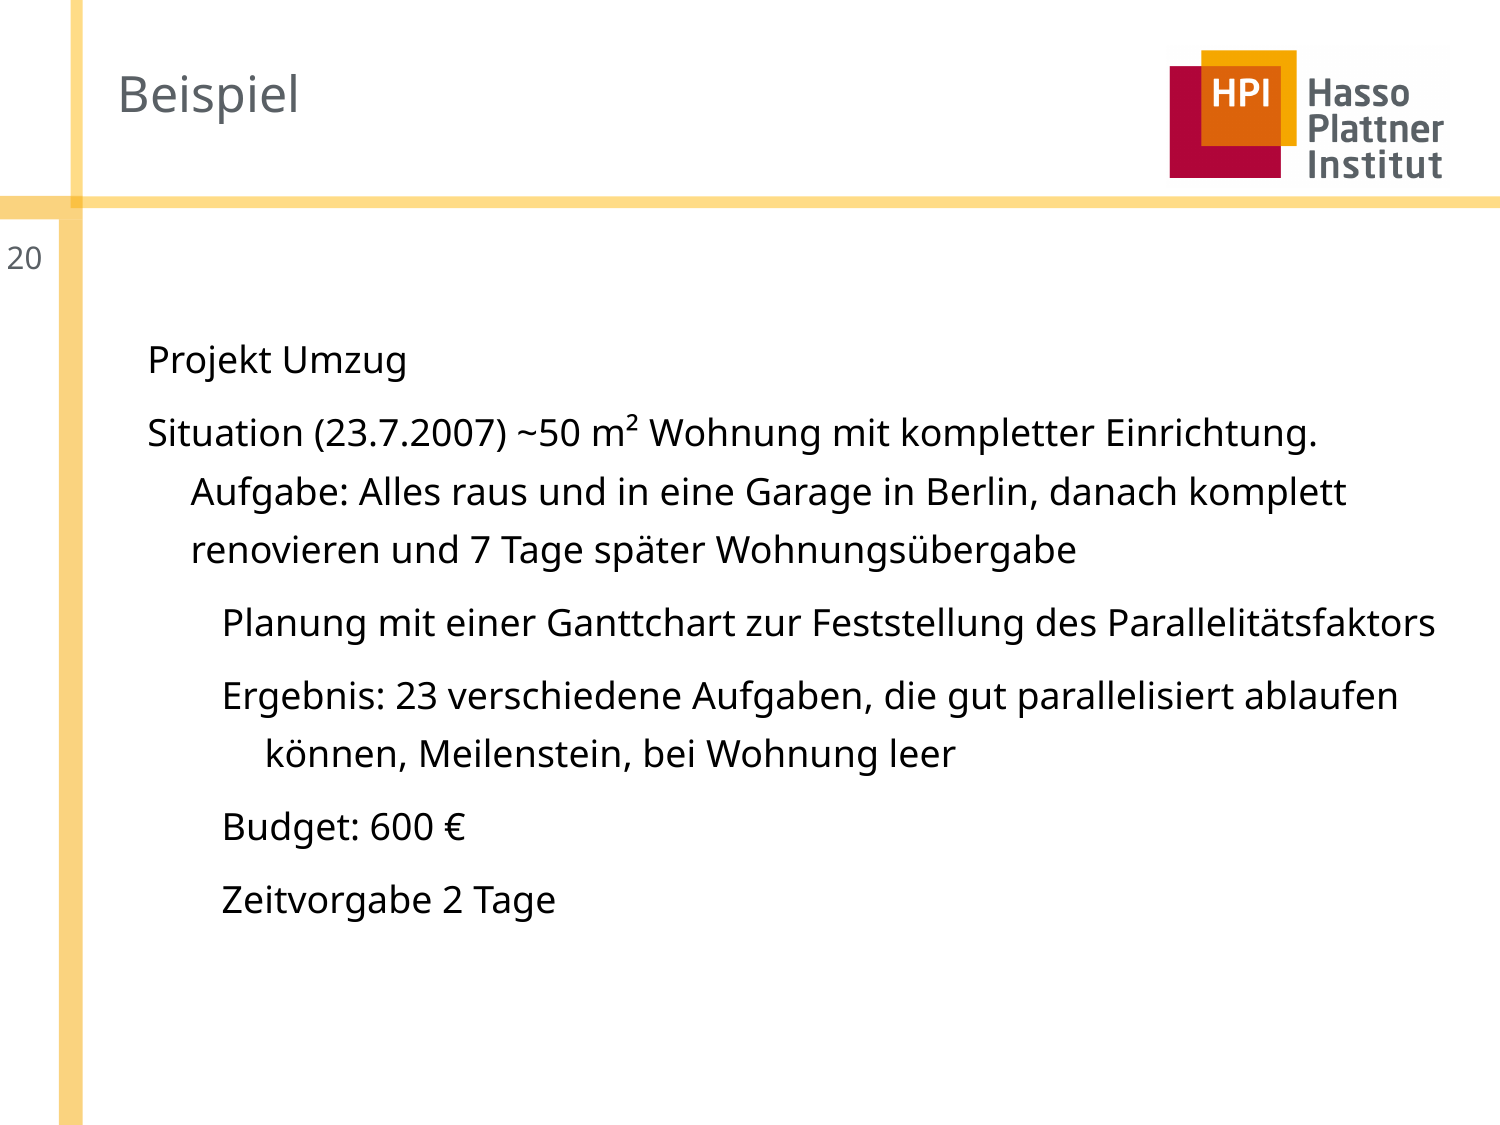

# Beispiel
20
Projekt Umzug
Situation (23.7.2007) ~50 m² Wohnung mit kompletter Einrichtung. Aufgabe: Alles raus und in eine Garage in Berlin, danach komplett renovieren und 7 Tage später Wohnungsübergabe
Planung mit einer Ganttchart zur Feststellung des Parallelitätsfaktors
Ergebnis: 23 verschiedene Aufgaben, die gut parallelisiert ablaufen können, Meilenstein, bei Wohnung leer
Budget: 600 €
Zeitvorgabe 2 Tage